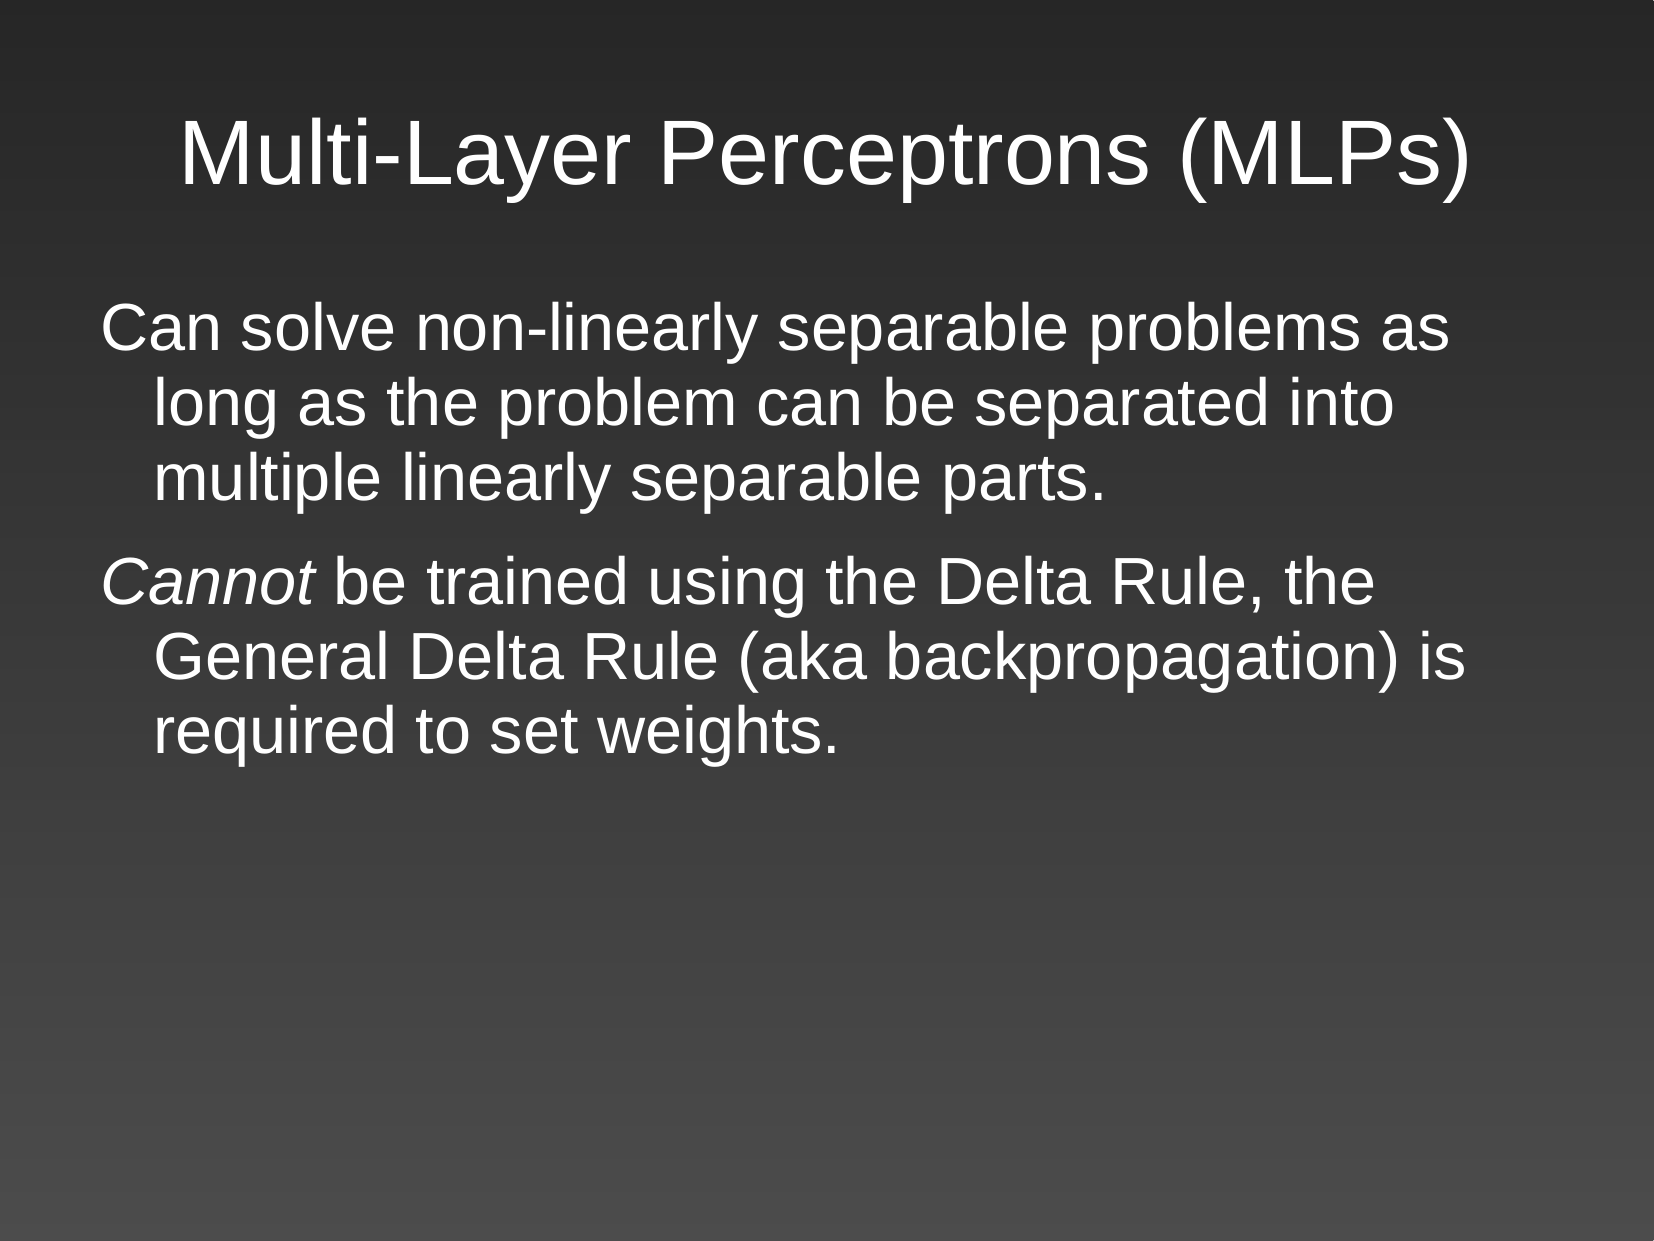

# Multi-Layer Perceptrons (MLPs)
Can solve non-linearly separable problems as long as the problem can be separated into multiple linearly separable parts.
Cannot be trained using the Delta Rule, the General Delta Rule (aka backpropagation) is required to set weights.